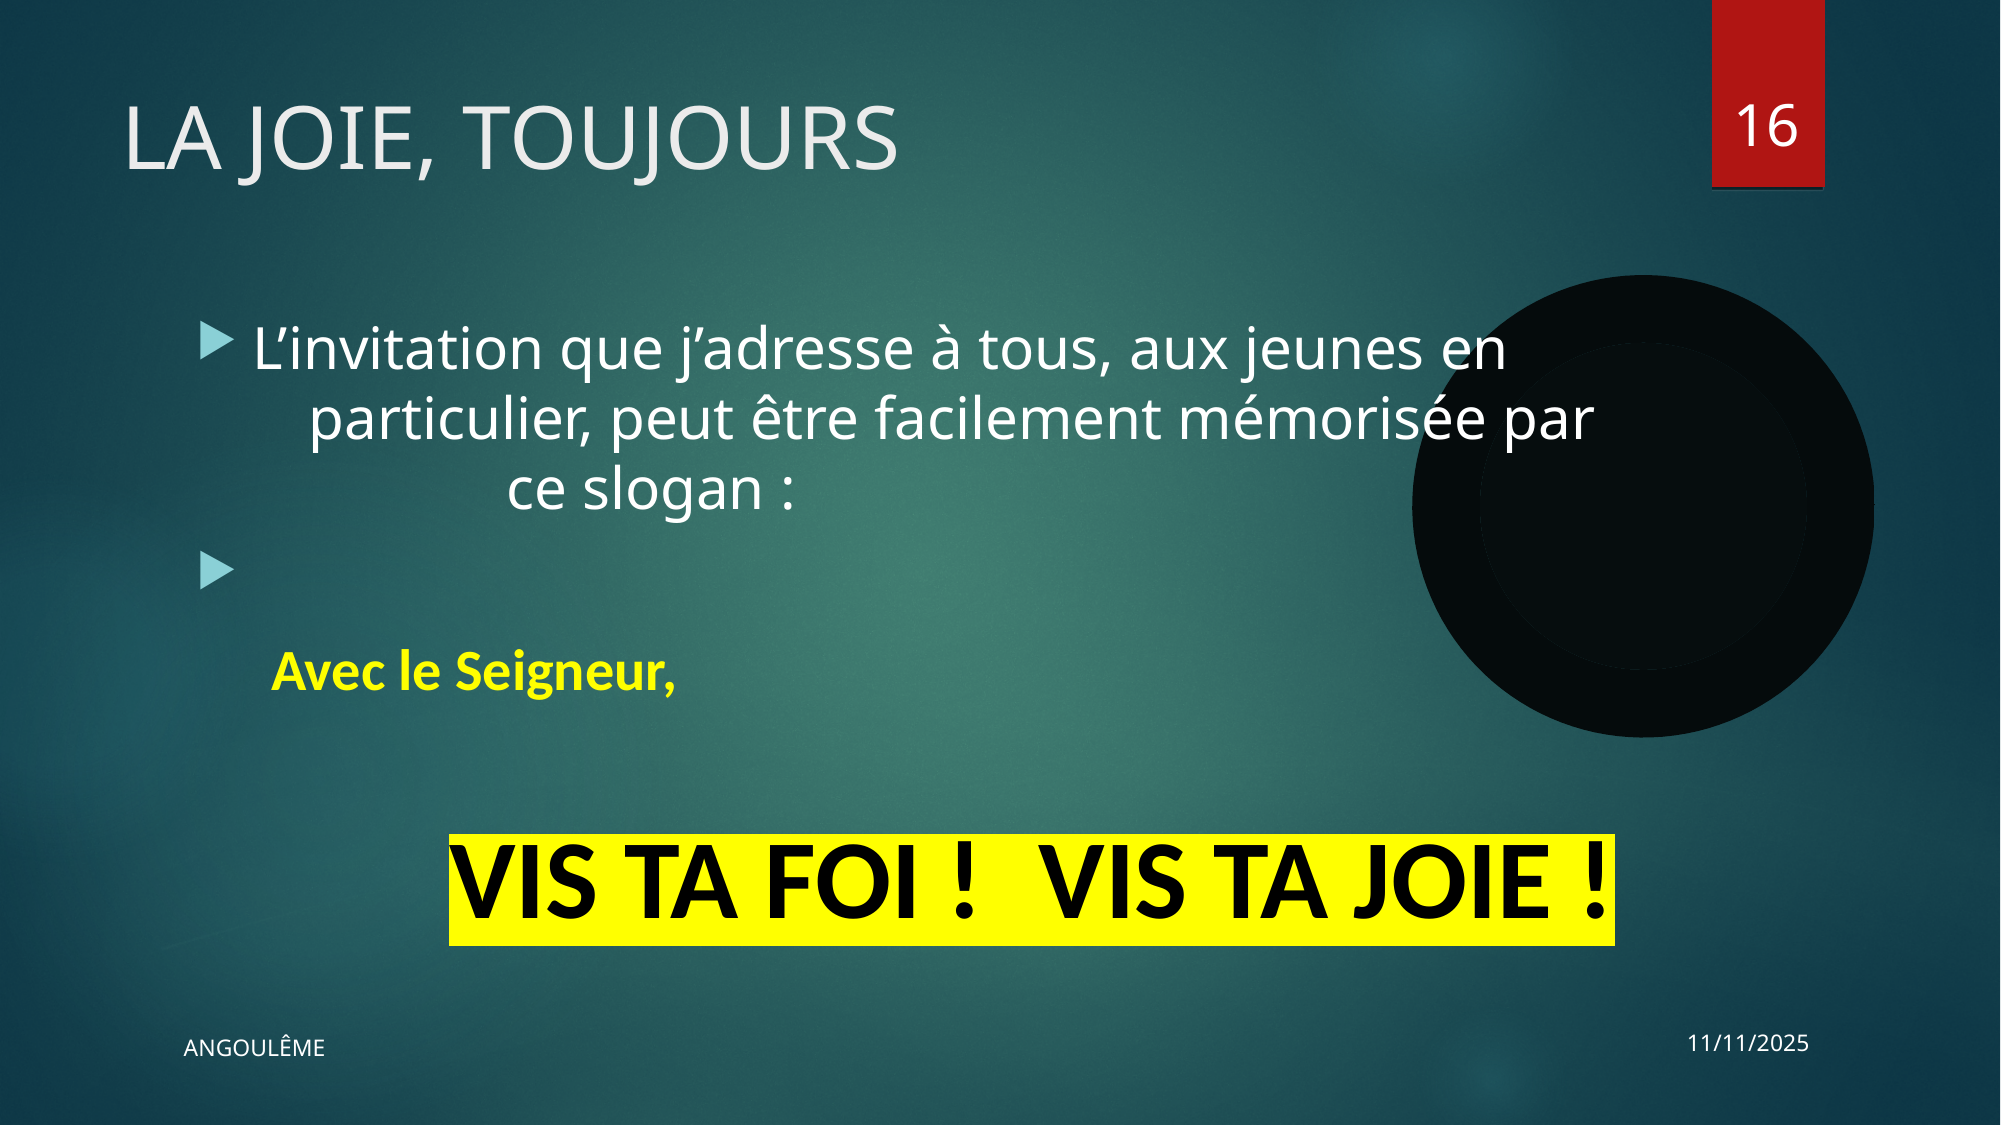

LA JOIE, TOUJOURS
# L’invitation que j’adresse à tous, aux jeunes en particulier, peut être facilement mémorisée par ce slogan :
	Avec le Seigneur,
VIS TA FOI !
 VIS TA JOIE !
11/11/2025
ANGOULÊME